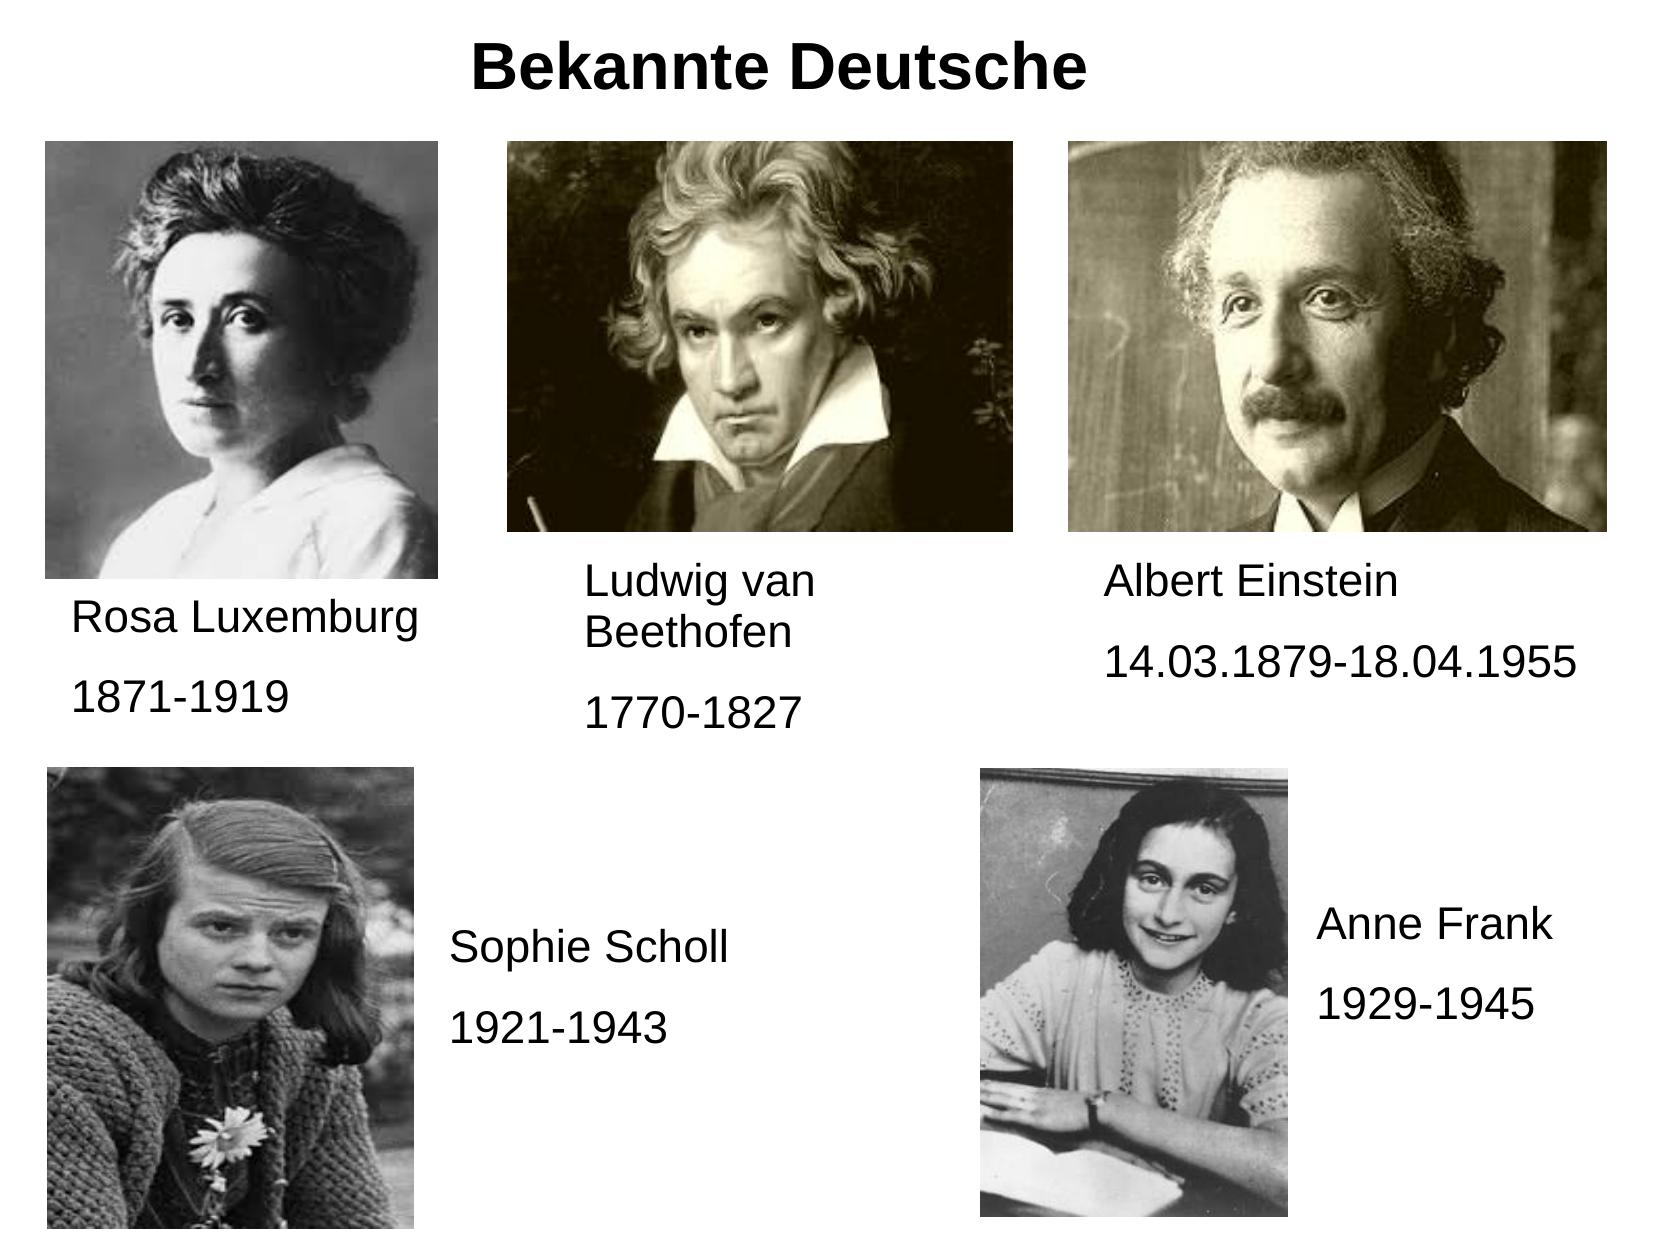

# Bekannte Deutsche
Ludwig van Beethofen
1770-1827
Albert Einstein
14.03.1879-18.04.1955
Rosa Luxemburg
1871-1919
Anne Frank
1929-1945
Sophie Scholl
1921-1943